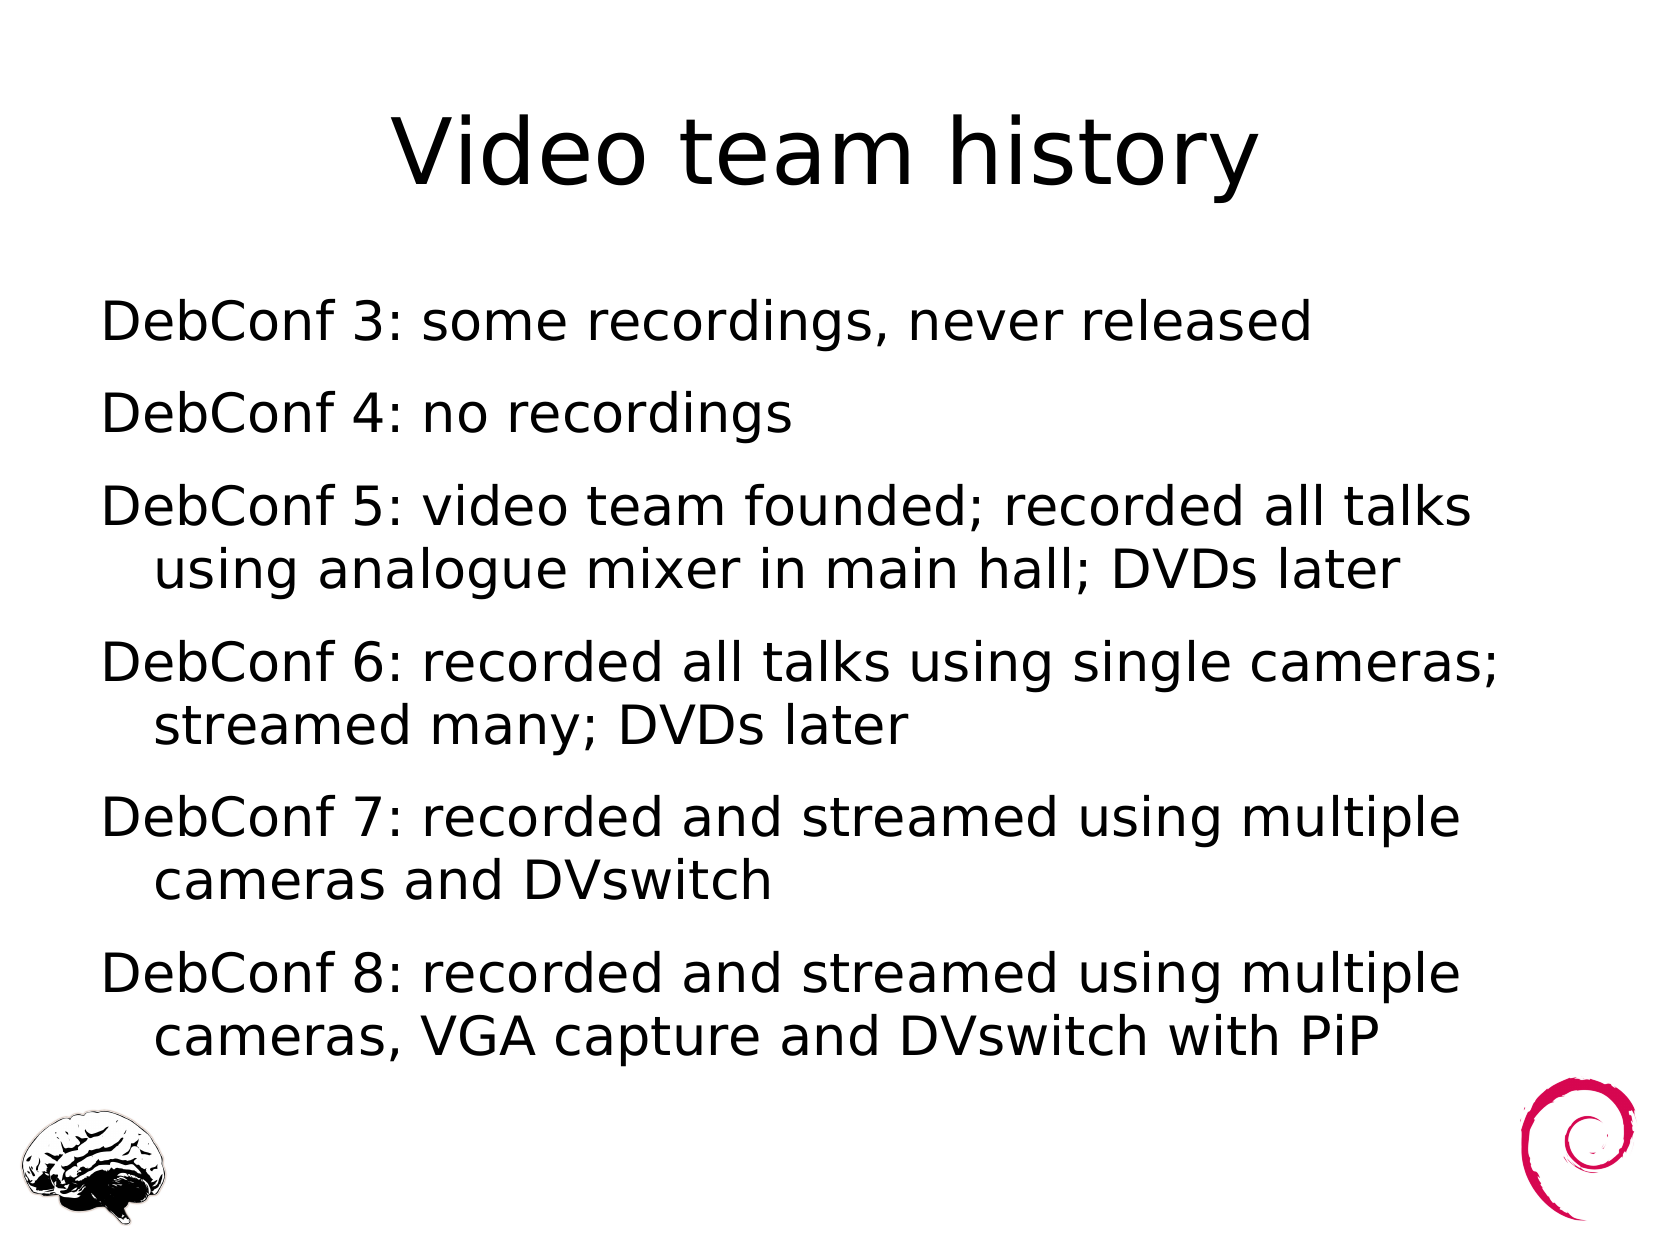

# Video team history
DebConf 3: some recordings, never released
DebConf 4: no recordings
DebConf 5: video team founded; recorded all talks using analogue mixer in main hall; DVDs later
DebConf 6: recorded all talks using single cameras; streamed many; DVDs later
DebConf 7: recorded and streamed using multiple cameras and DVswitch
DebConf 8: recorded and streamed using multiple cameras, VGA capture and DVswitch with PiP